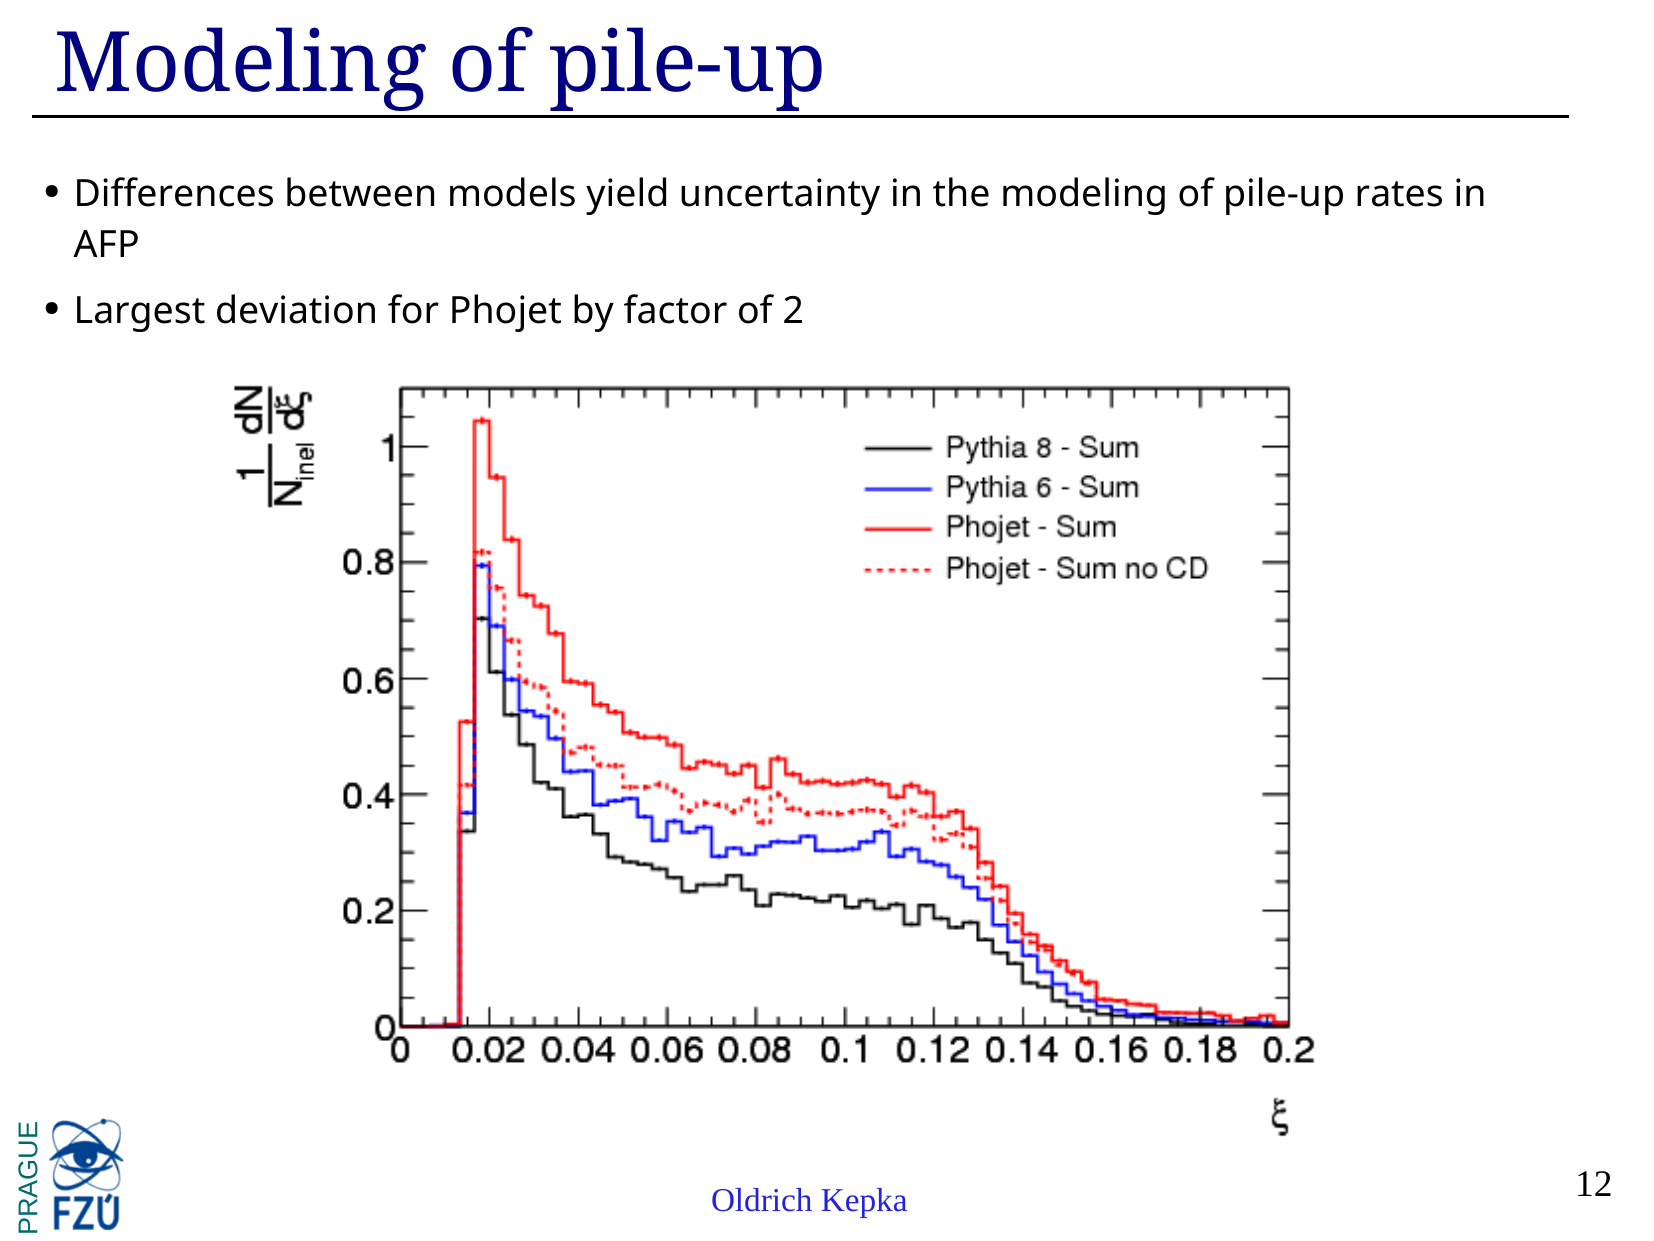

# Modeling of pile-up
Differences between models yield uncertainty in the modeling of pile-up rates in AFP
Largest deviation for Phojet by factor of 2
12